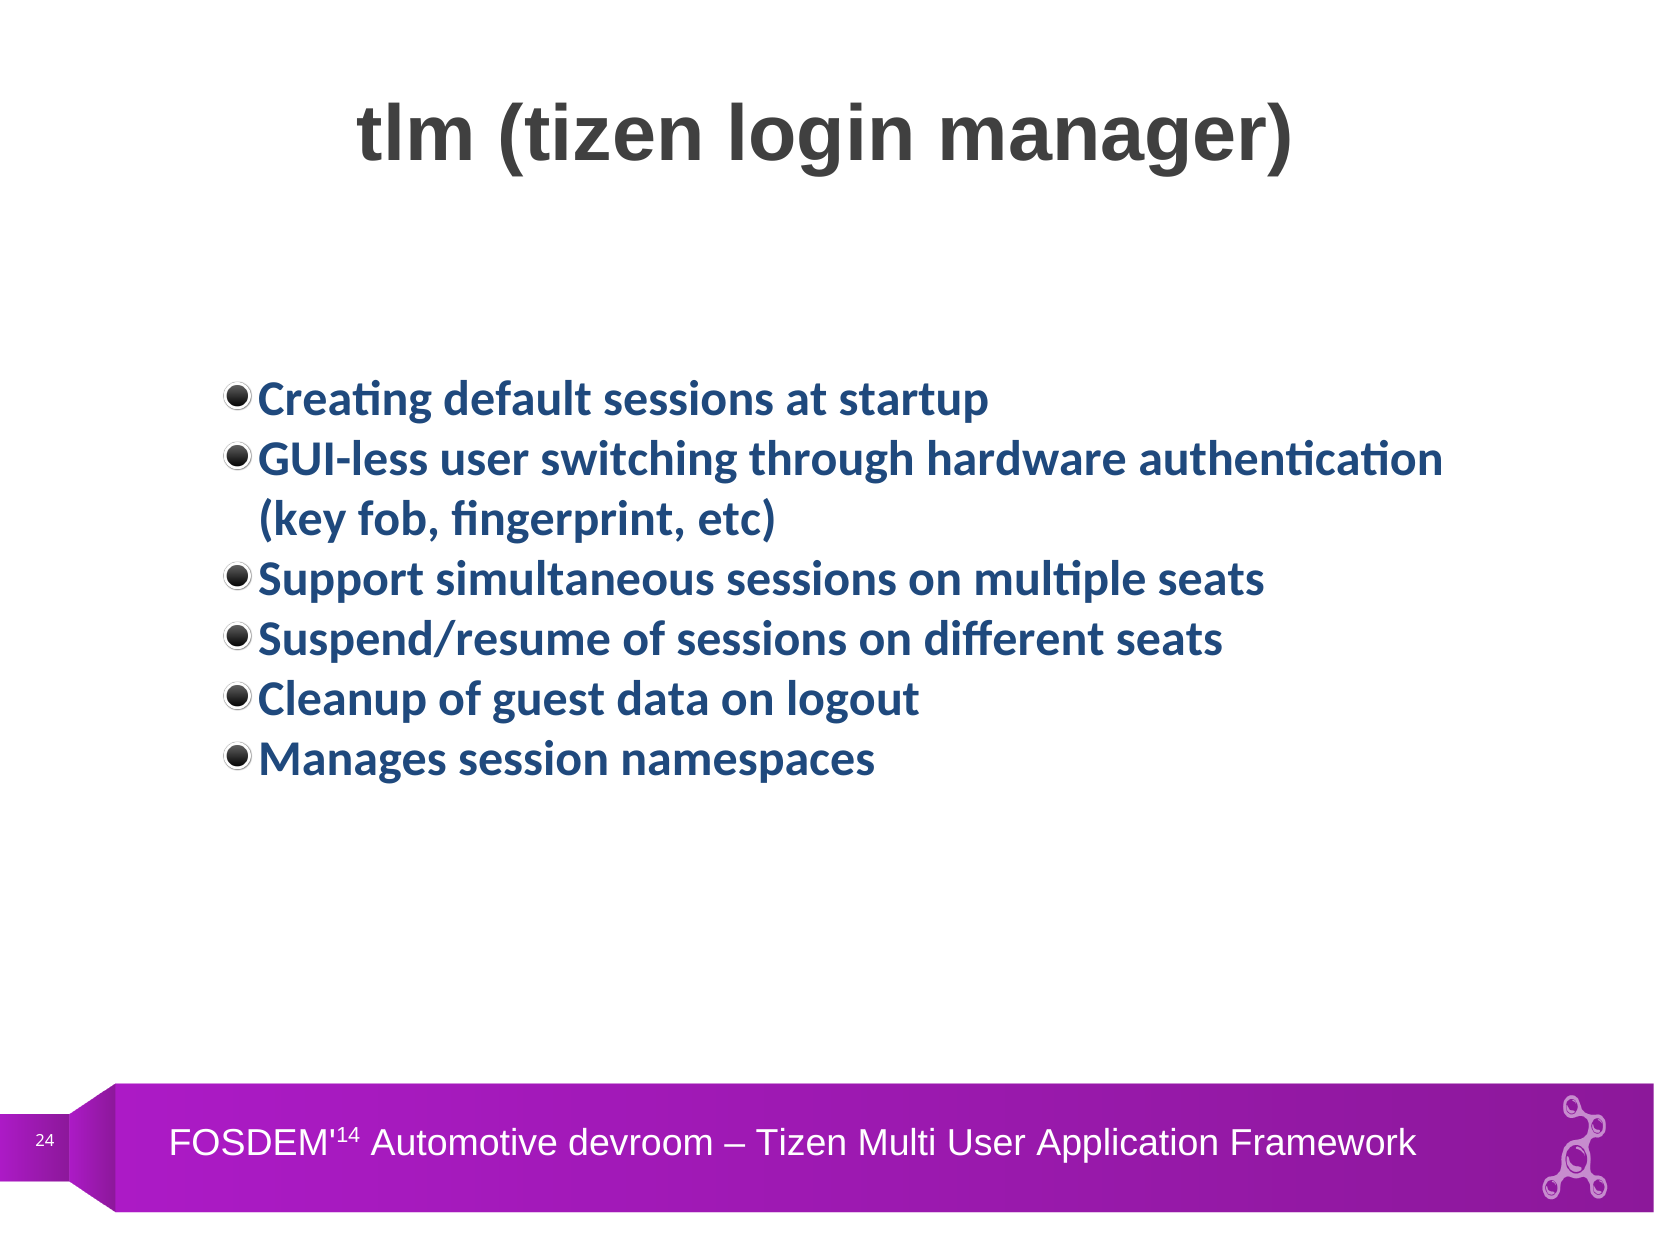

# tlm (tizen login manager)
Creating default sessions at startup
GUI-less user switching through hardware authentication (key fob, fingerprint, etc)
Support simultaneous sessions on multiple seats
Suspend/resume of sessions on different seats
Cleanup of guest data on logout
Manages session namespaces